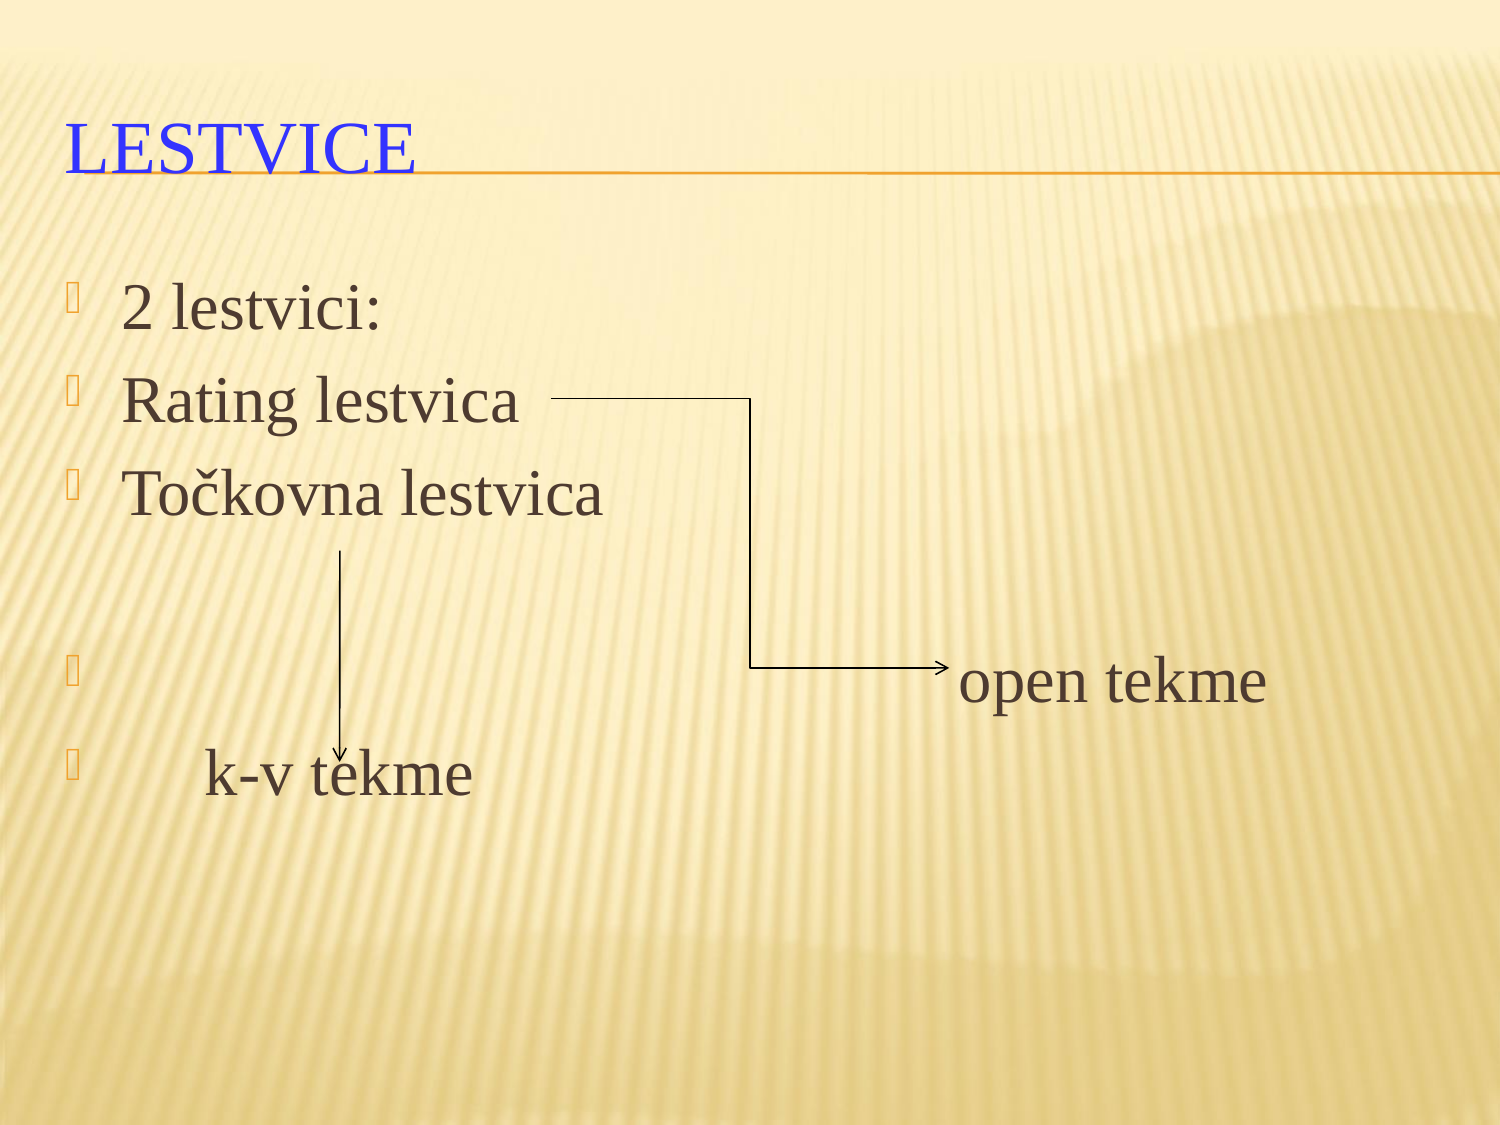

# lestvice
2 lestvici:
Rating lestvica
Točkovna lestvica
 open tekme
 k-v tekme